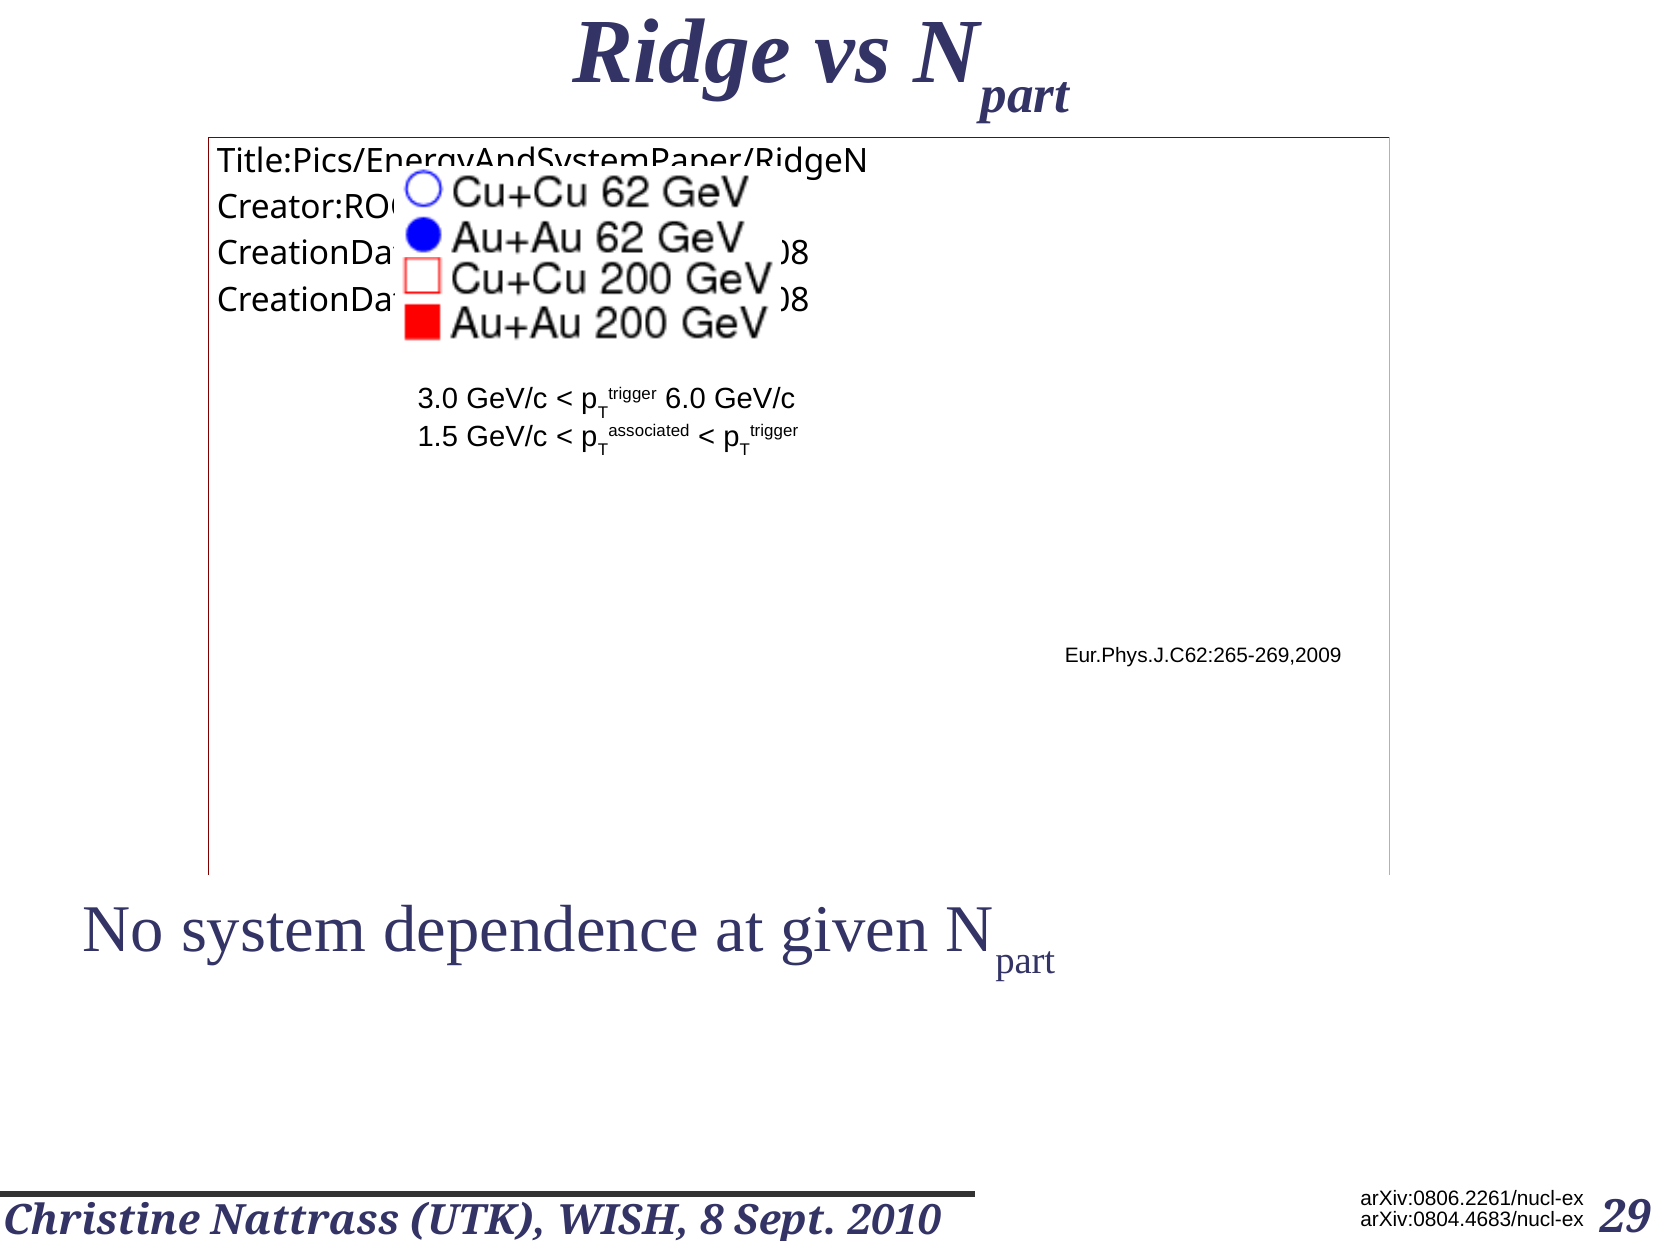

# Ridge vs Npart
3.0 GeV/c < pTtrigger 6.0 GeV/c
1.5 GeV/c < pTassociated < pTtrigger
Eur.Phys.J.C62:265-269,2009
No system dependence at given Npart
arXiv:0806.2261/nucl-ex
arXiv:0804.4683/nucl-ex